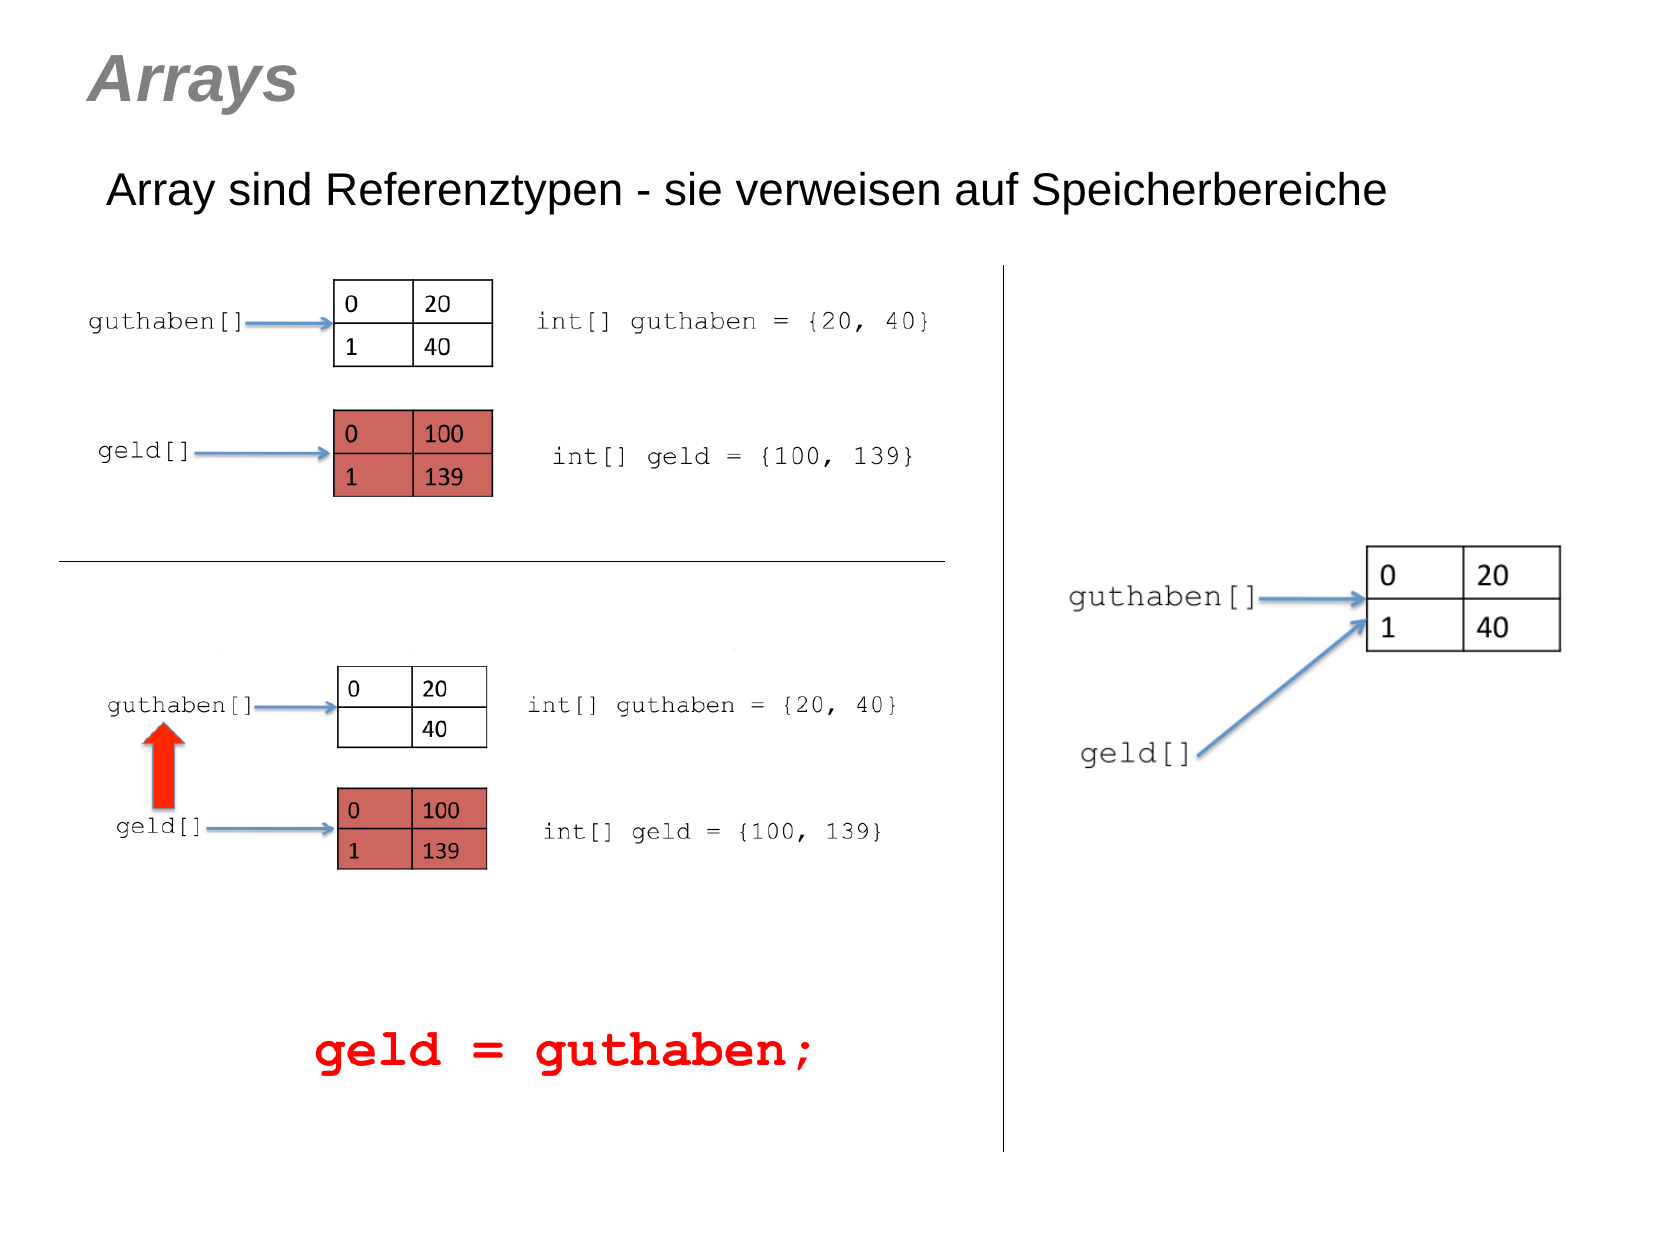

Arrays
# Array sind Referenztypen - sie verweisen auf Speicherbereiche